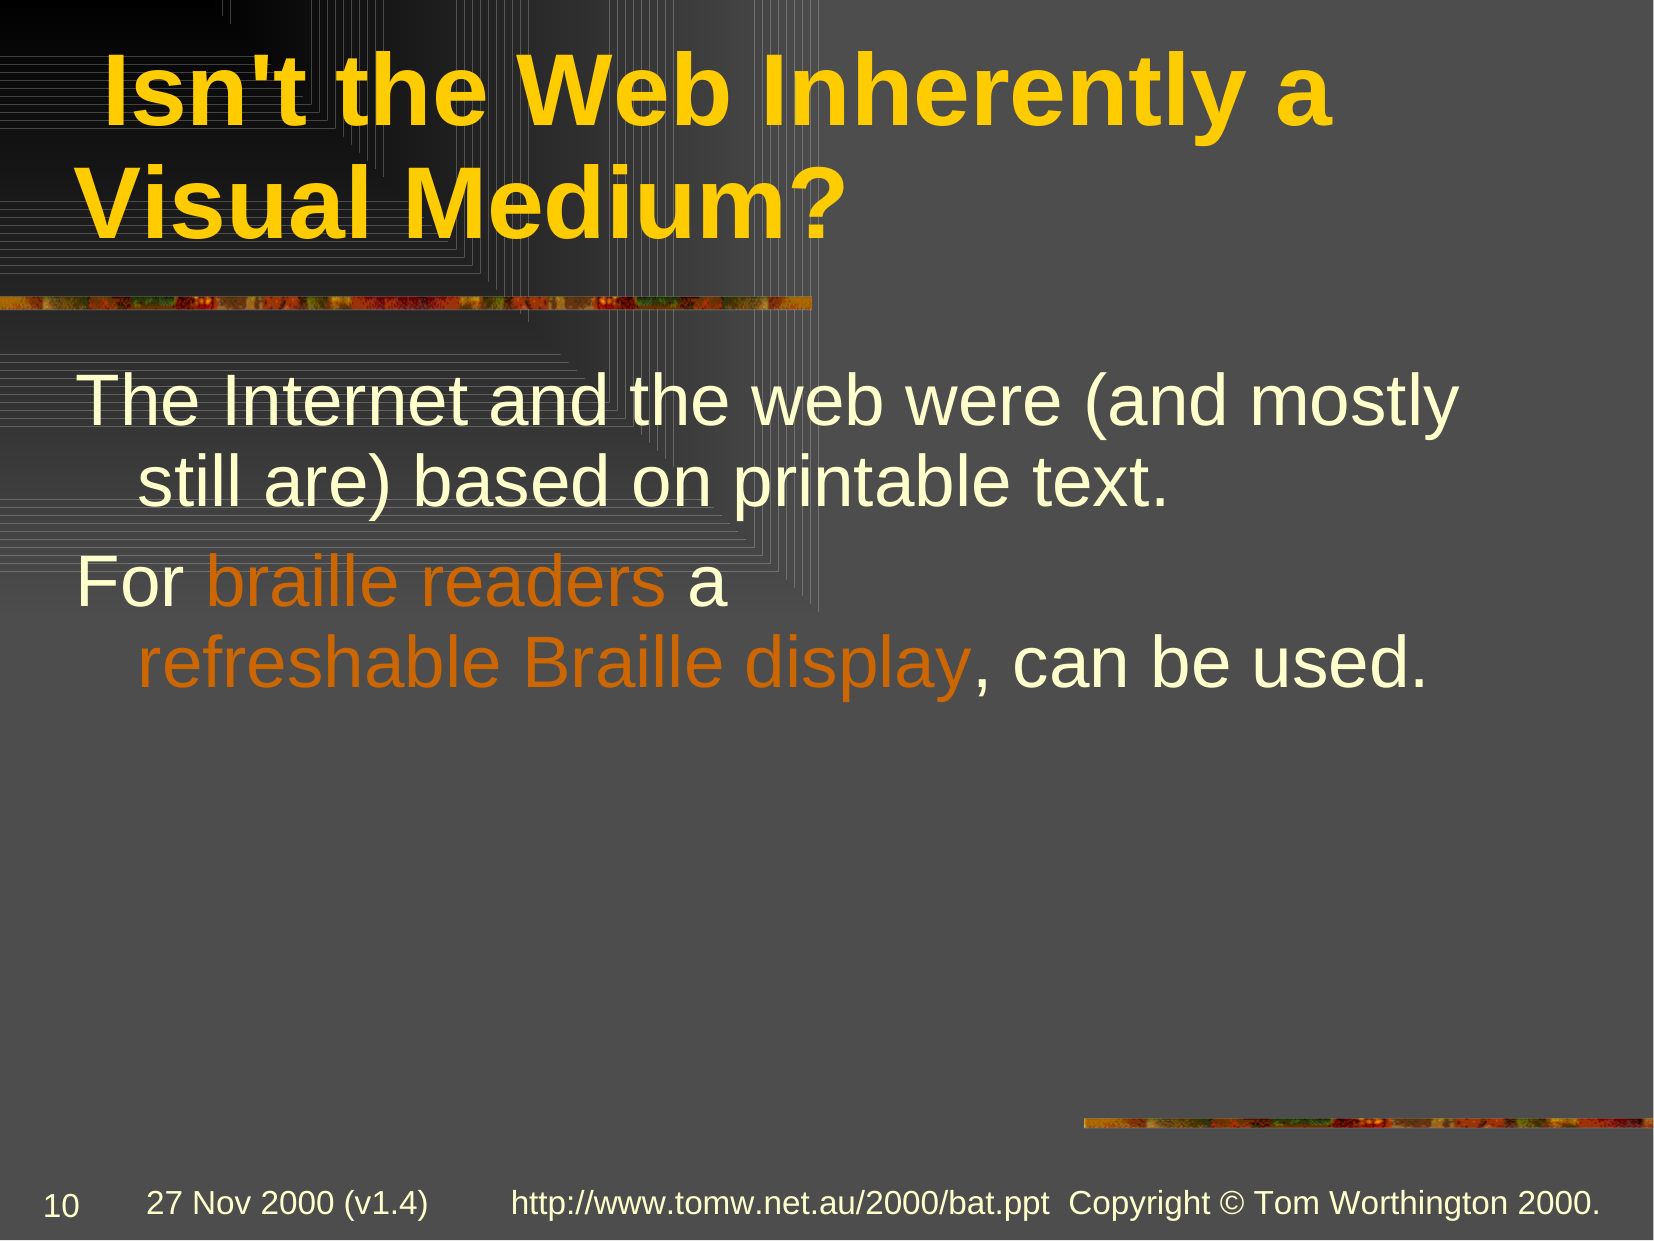

# Isn't the Web Inherently a Visual Medium?
The Internet and the web were (and mostly still are) based on printable text.
For braille readers a refreshable Braille display, can be used.
27 Nov 2000 (v1.4)
http://www.tomw.net.au/2000/bat.ppt Copyright © Tom Worthington 2000.
10